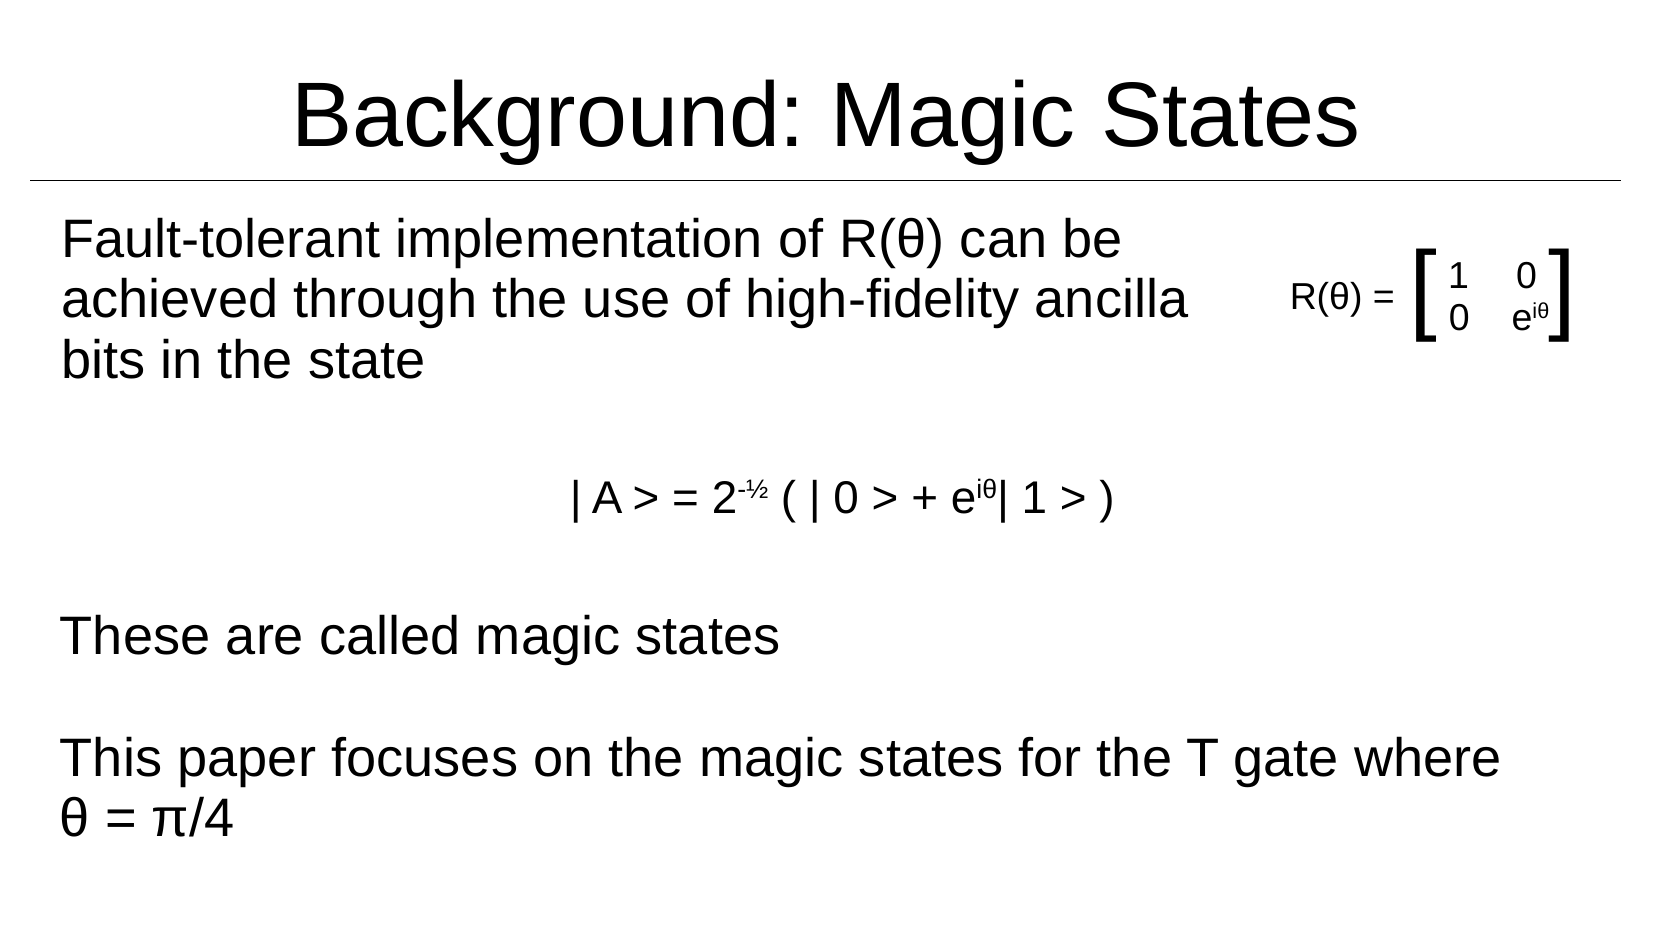

# Background: Magic States
Fault-tolerant implementation of R(θ) can be achieved through the use of high-fidelity ancilla bits in the state
[ ]
 1 0
 0 eiθ
R(θ) =
| A > = 2-½ ( | 0 > + eiθ| 1 > )
These are called magic states
This paper focuses on the magic states for the T gate where
θ = π/4